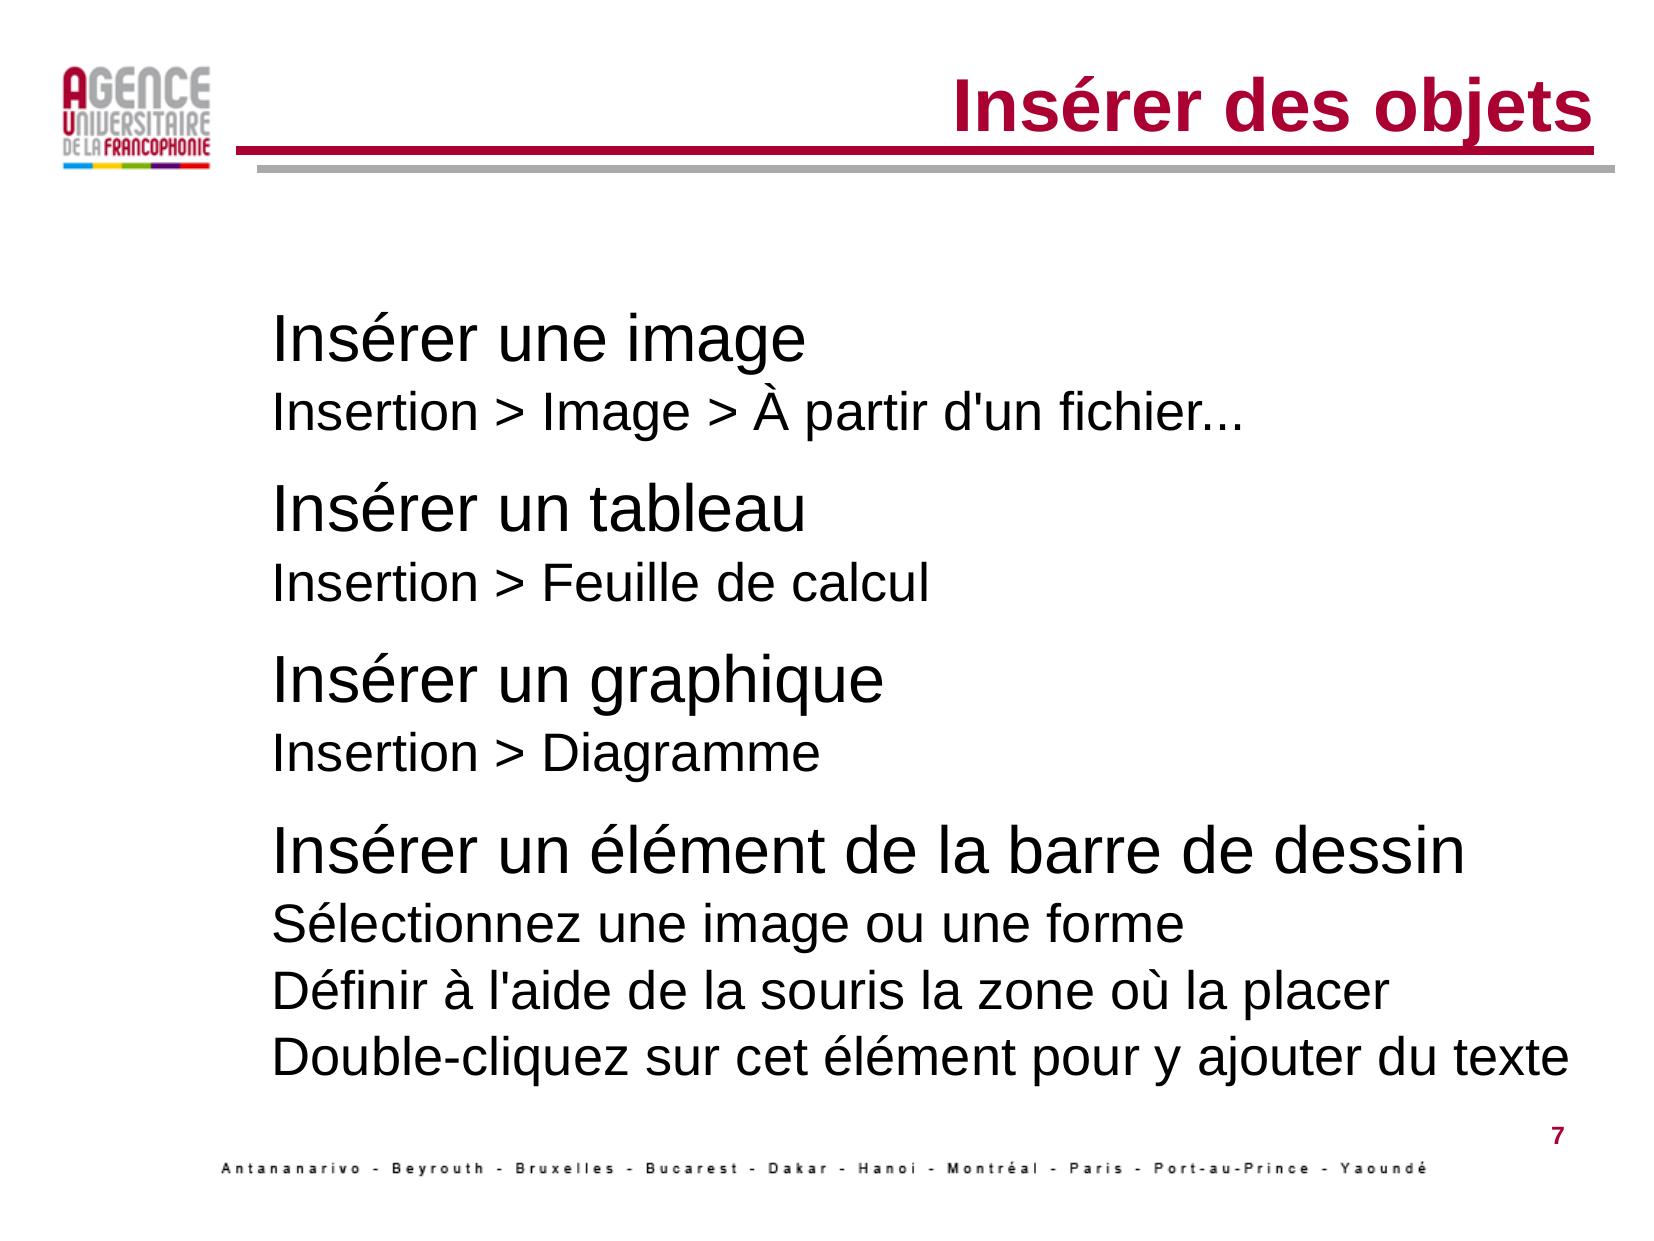

# Insérer des objets
Insérer une image
Insertion > Image > À partir d'un fichier...
Insérer un tableau
Insertion > Feuille de calcul
Insérer un graphique
Insertion > Diagramme
Insérer un élément de la barre de dessin
Sélectionnez une image ou une forme
Définir à l'aide de la souris la zone où la placer
Double-cliquez sur cet élément pour y ajouter du texte
7